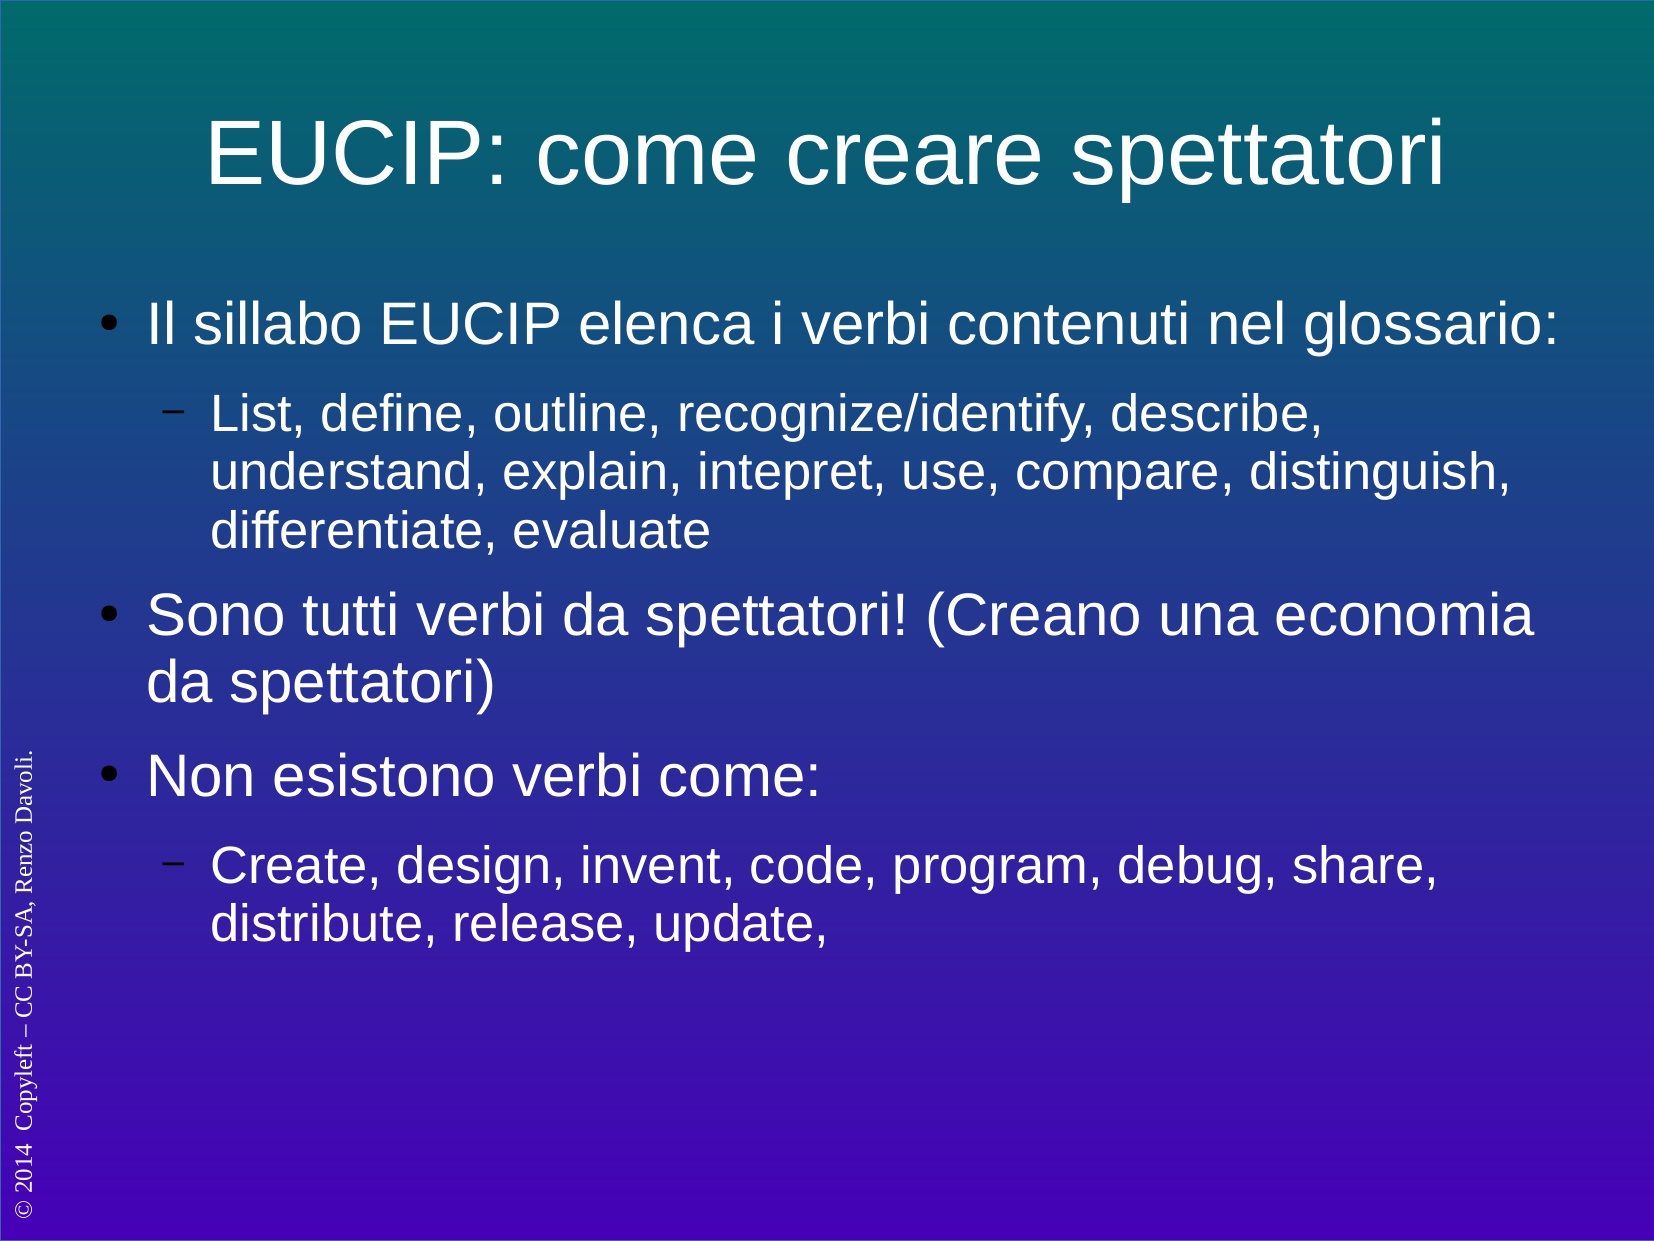

# EUCIP: come creare spettatori
Il sillabo EUCIP elenca i verbi contenuti nel glossario:
List, define, outline, recognize/identify, describe, understand, explain, intepret, use, compare, distinguish, differentiate, evaluate
Sono tutti verbi da spettatori! (Creano una economia da spettatori)
Non esistono verbi come:
Create, design, invent, code, program, debug, share, distribute, release, update,